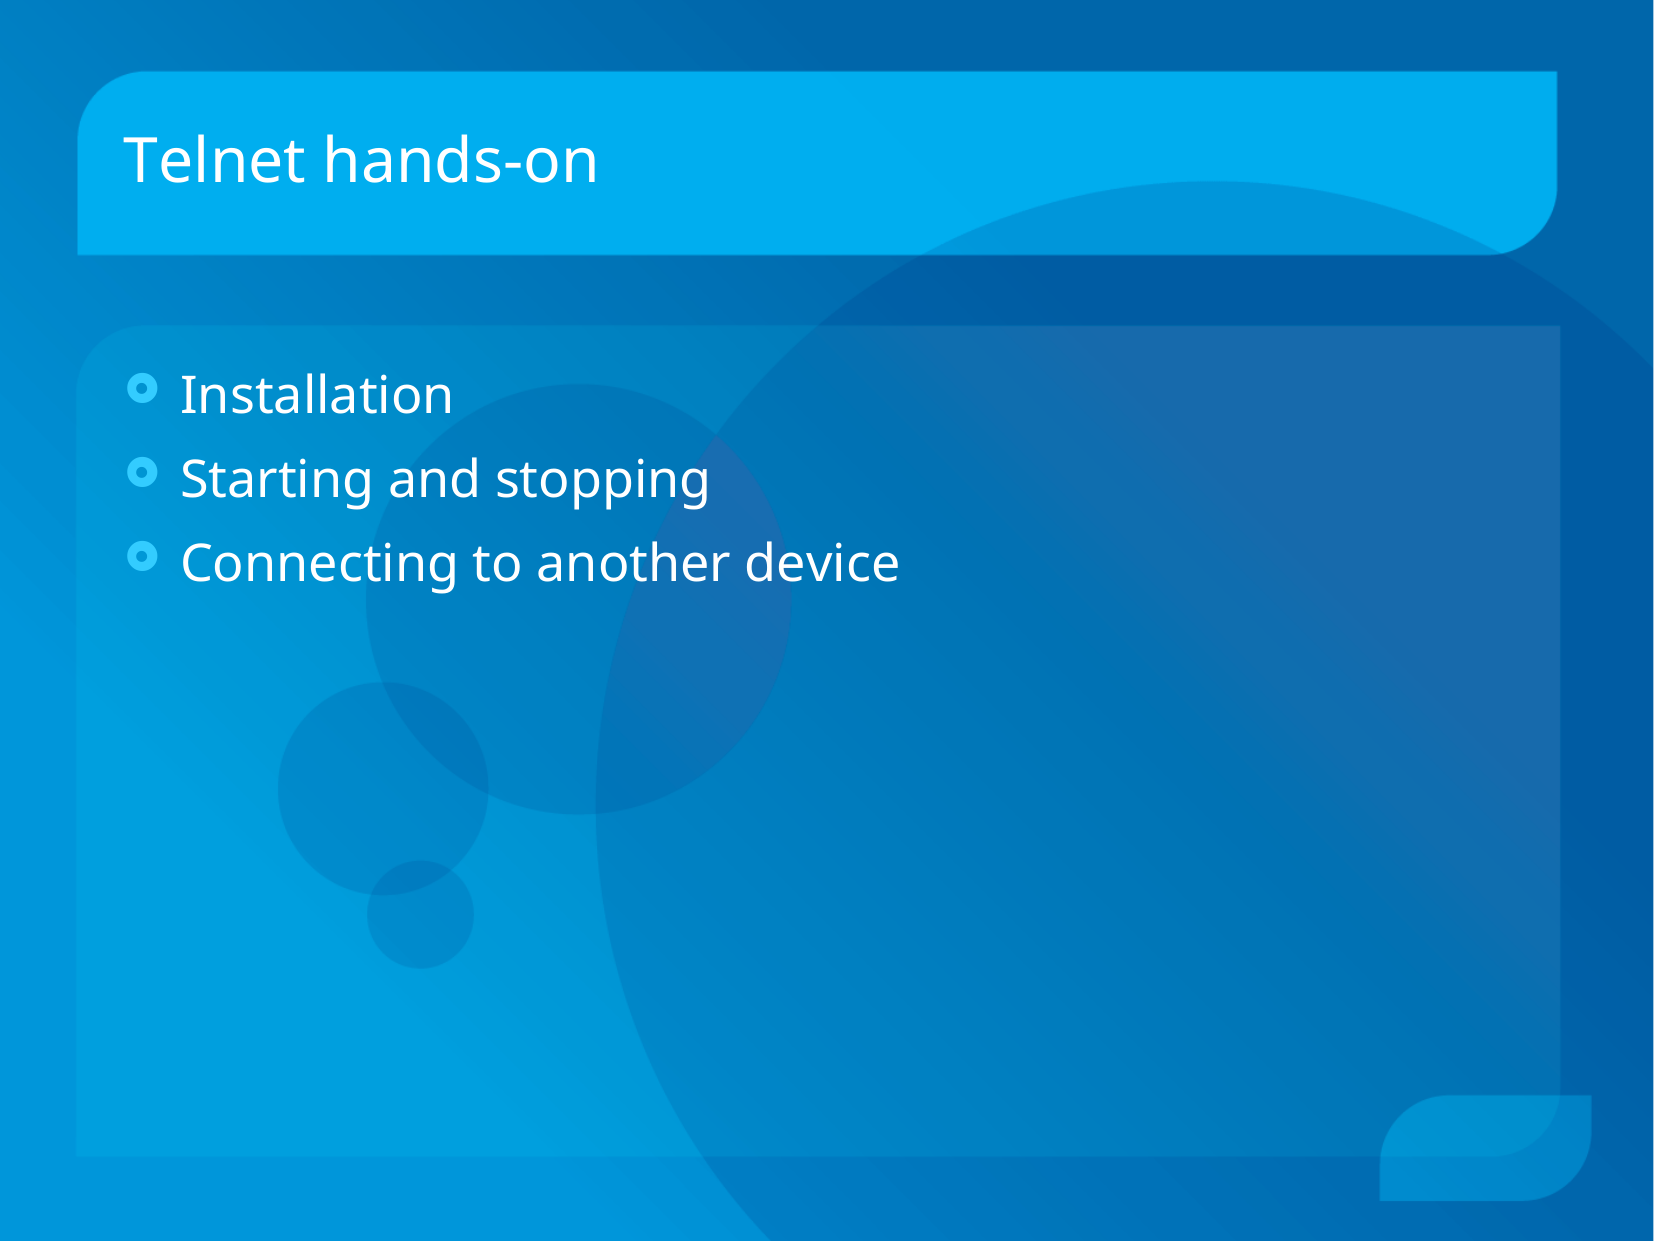

# Telnet hands-on
Installation
Starting and stopping
Connecting to another device